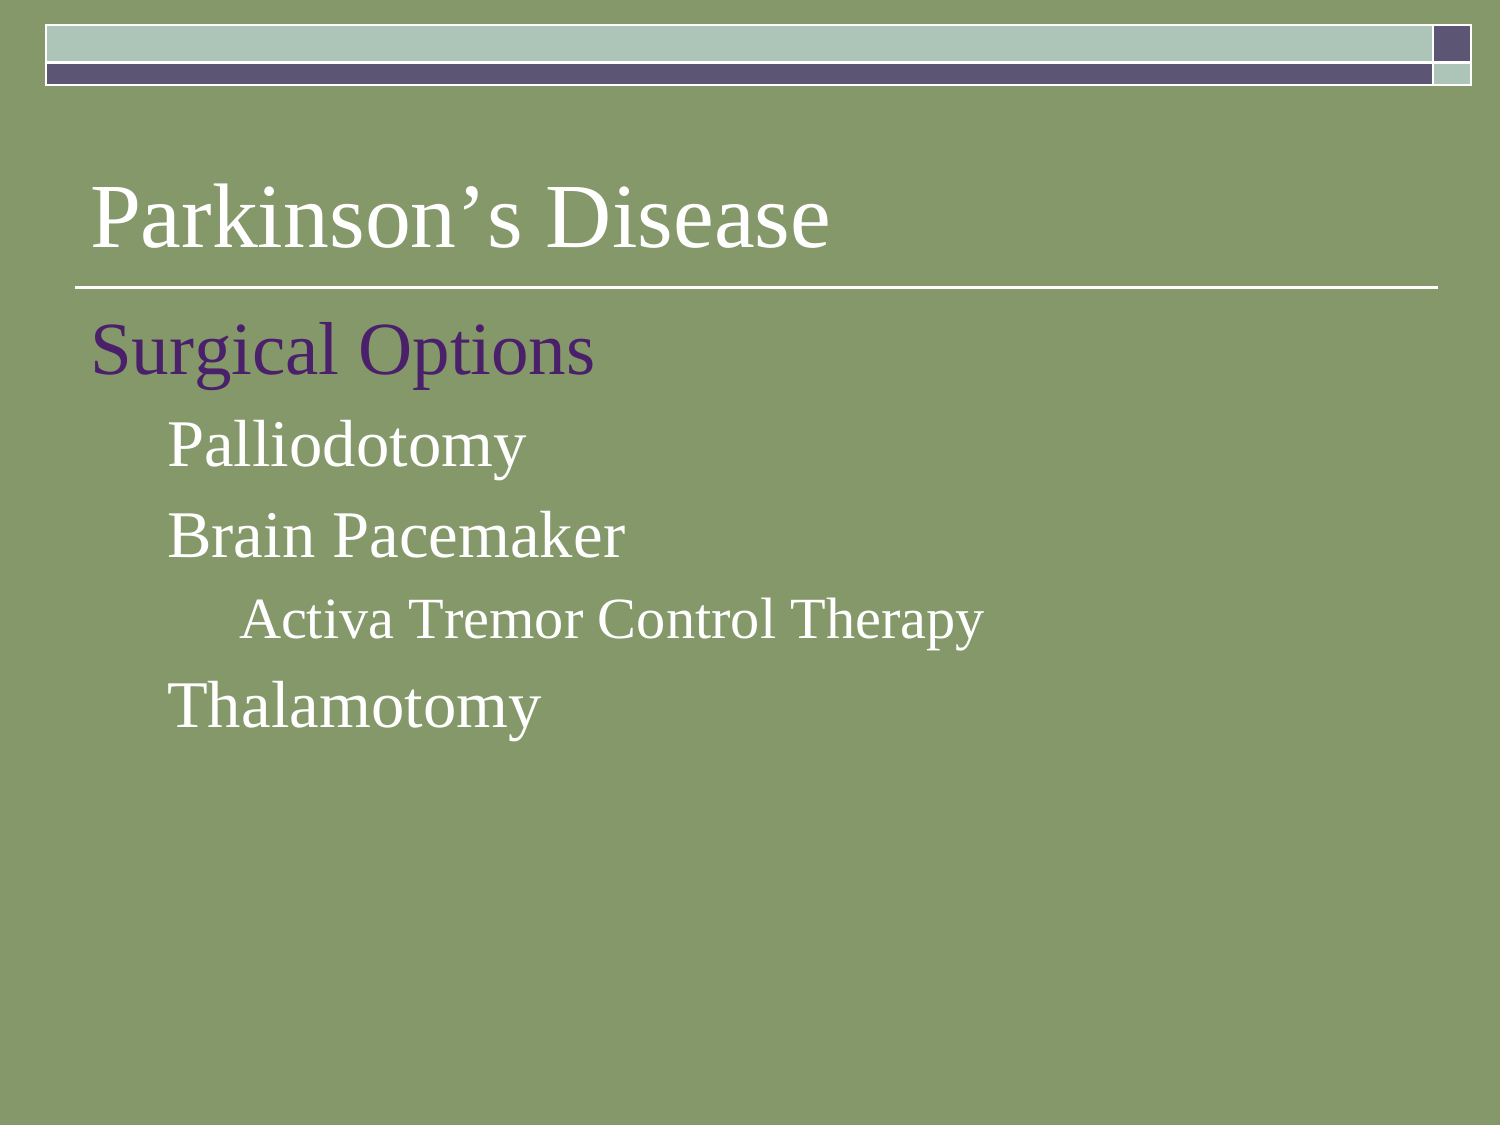

# Parkinson’s Disease
Surgical Options
Palliodotomy
Brain Pacemaker
Activa Tremor Control Therapy
Thalamotomy